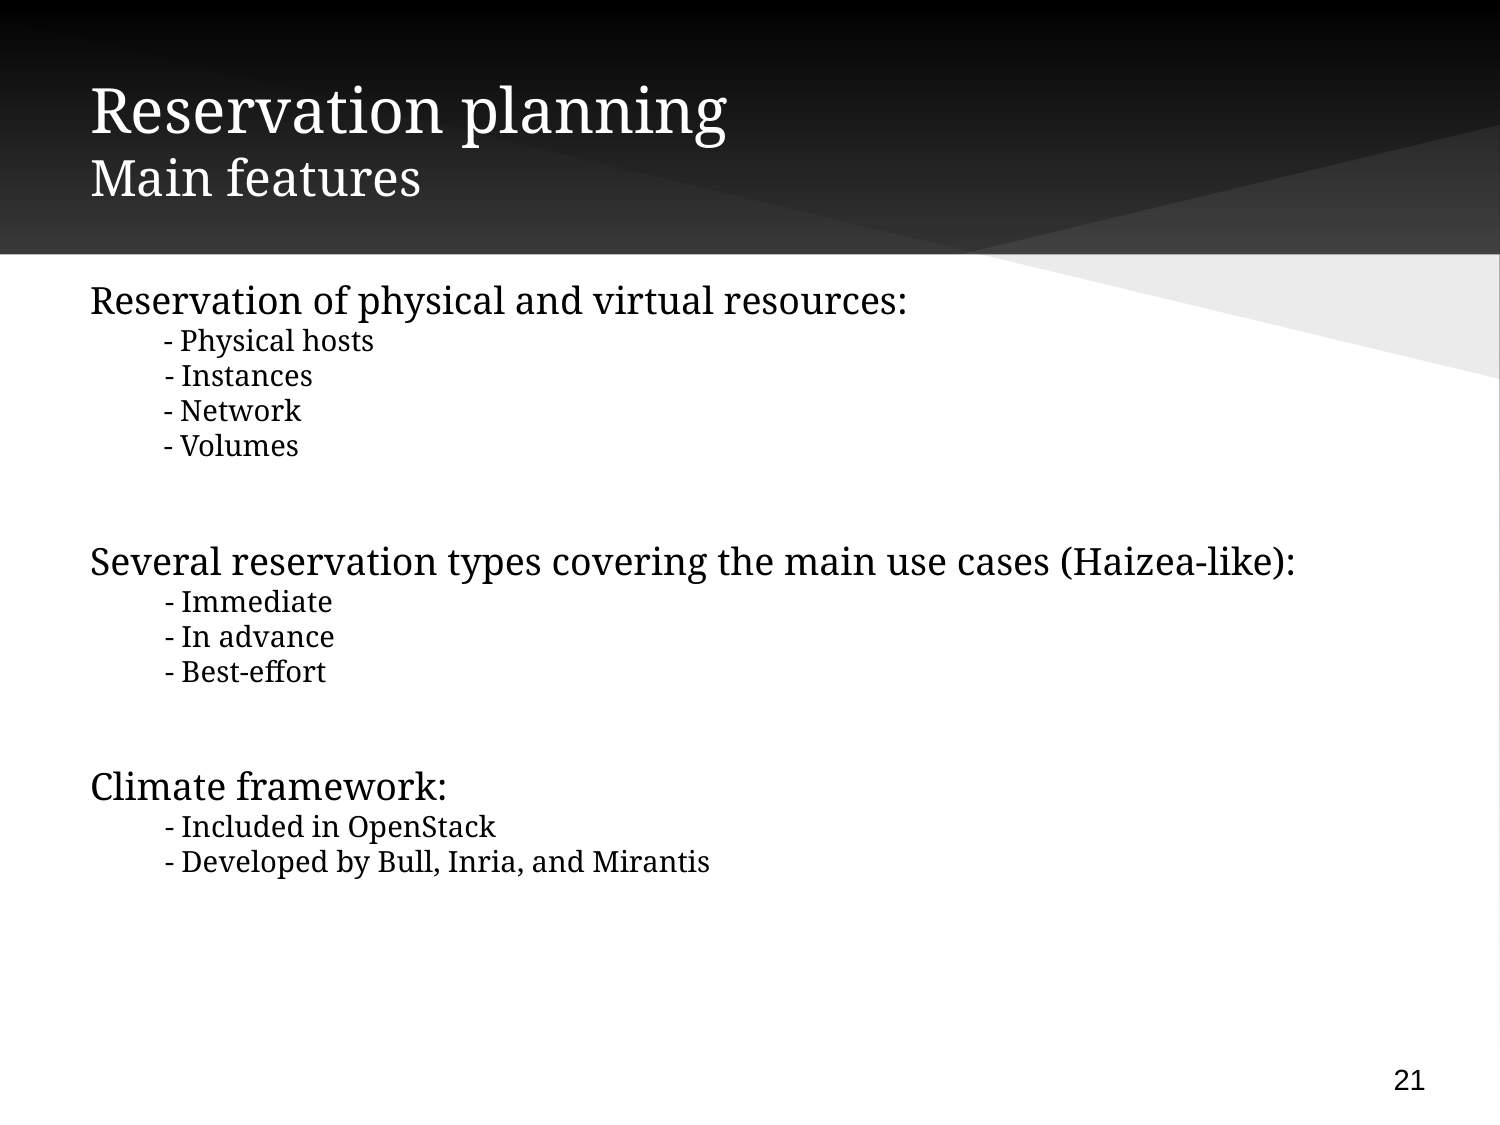

# Reservation planning Main features
Reservation of physical and virtual resources:
	- Physical hosts
- Instances
	- Network
	- Volumes
Several reservation types covering the main use cases (Haizea-like):
- Immediate
- In advance
- Best-effort
Climate framework:
- Included in OpenStack
- Developed by Bull, Inria, and Mirantis
21